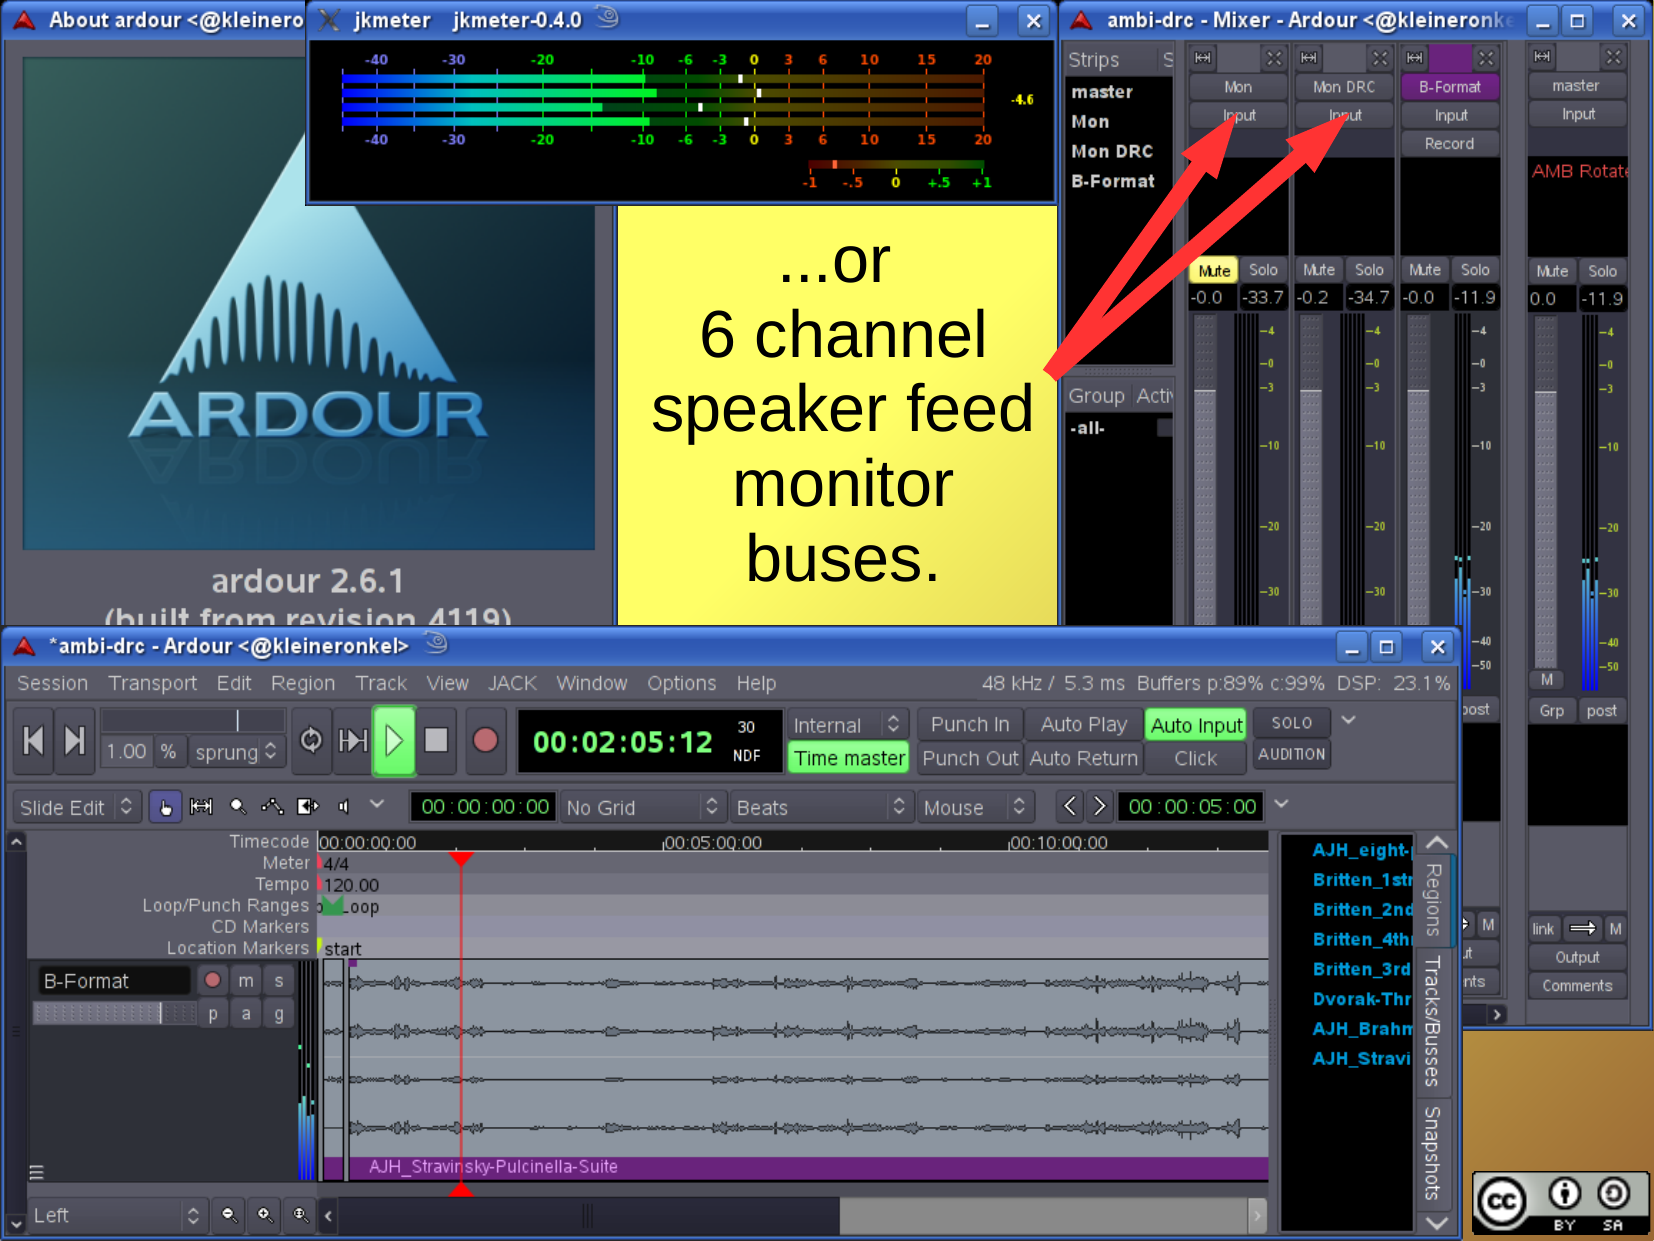

#
...or
6 channel speaker feed
monitor buses.